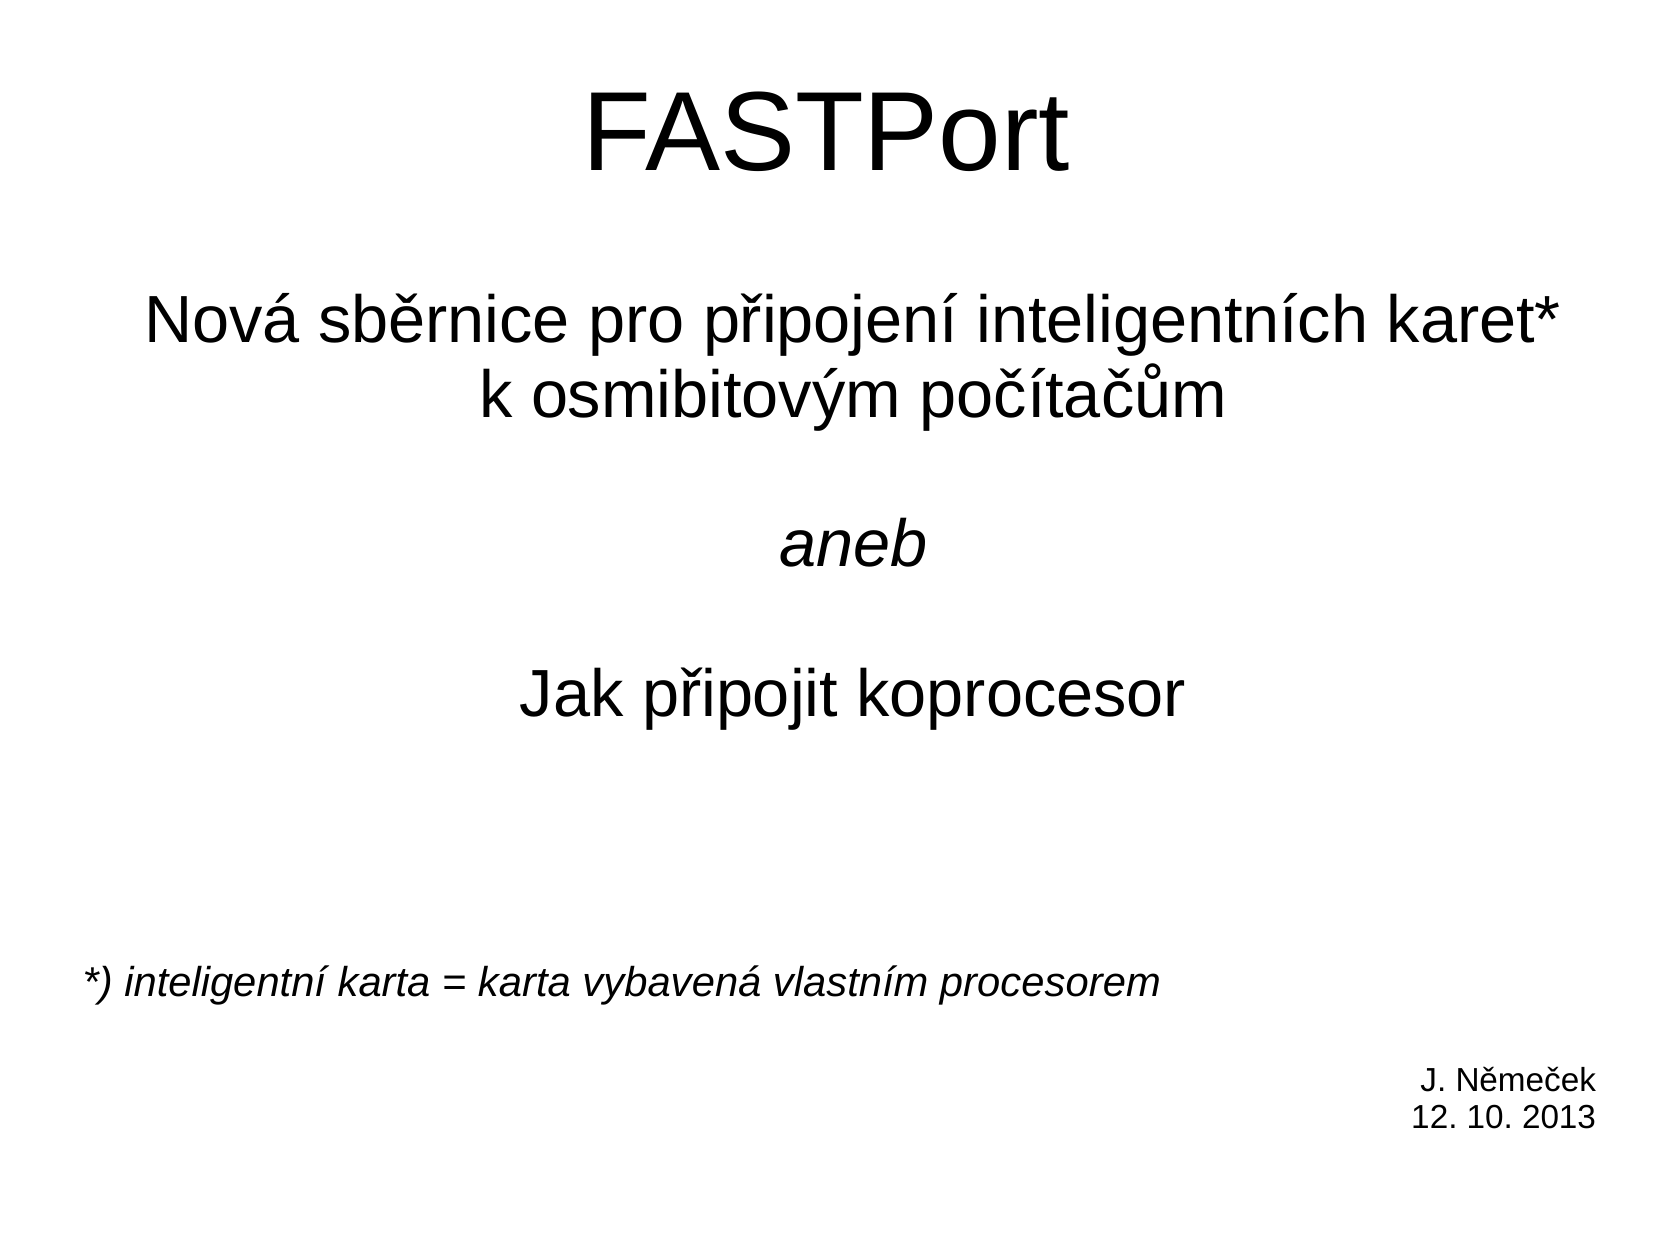

# FASTPort
Nová sběrnice pro připojení inteligentních karet* k osmibitovým počítačům
aneb
Jak připojit koprocesor
*) inteligentní karta = karta vybavená vlastním procesorem
J. Němeček
12. 10. 2013